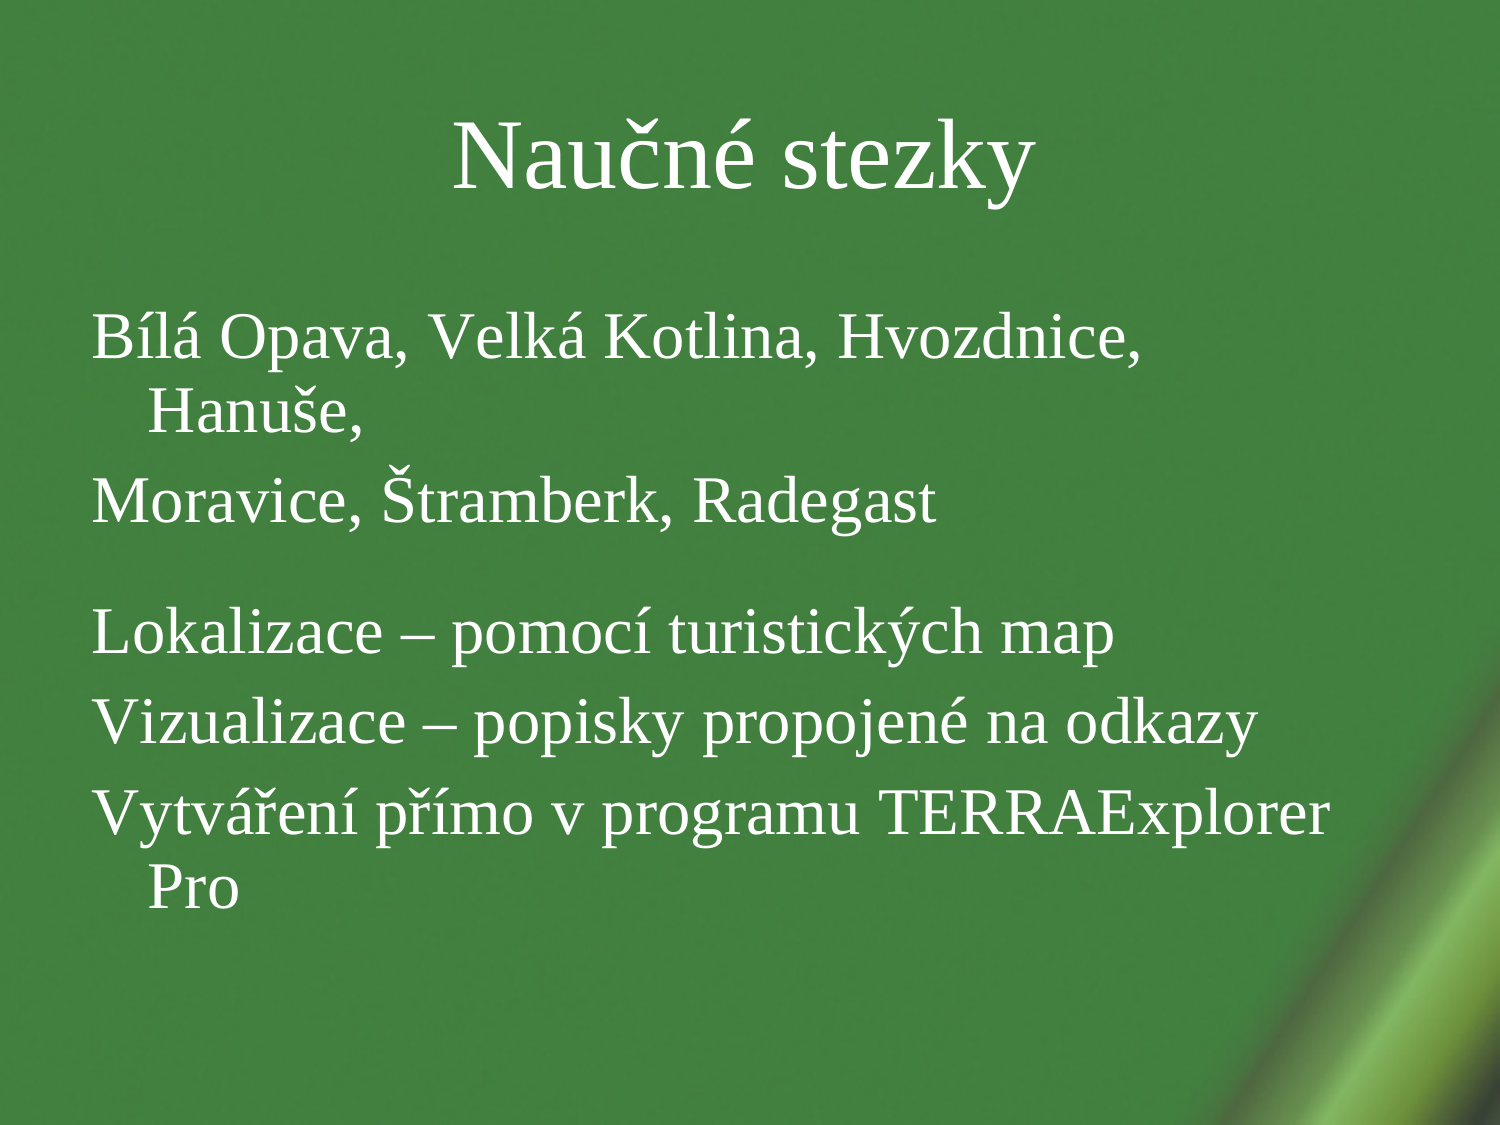

# Naučné stezky
Bílá Opava, Velká Kotlina, Hvozdnice, Hanuše,
Moravice, Štramberk, Radegast
Lokalizace – pomocí turistických map
Vizualizace – popisky propojené na odkazy
Vytváření přímo v programu TERRAExplorer Pro